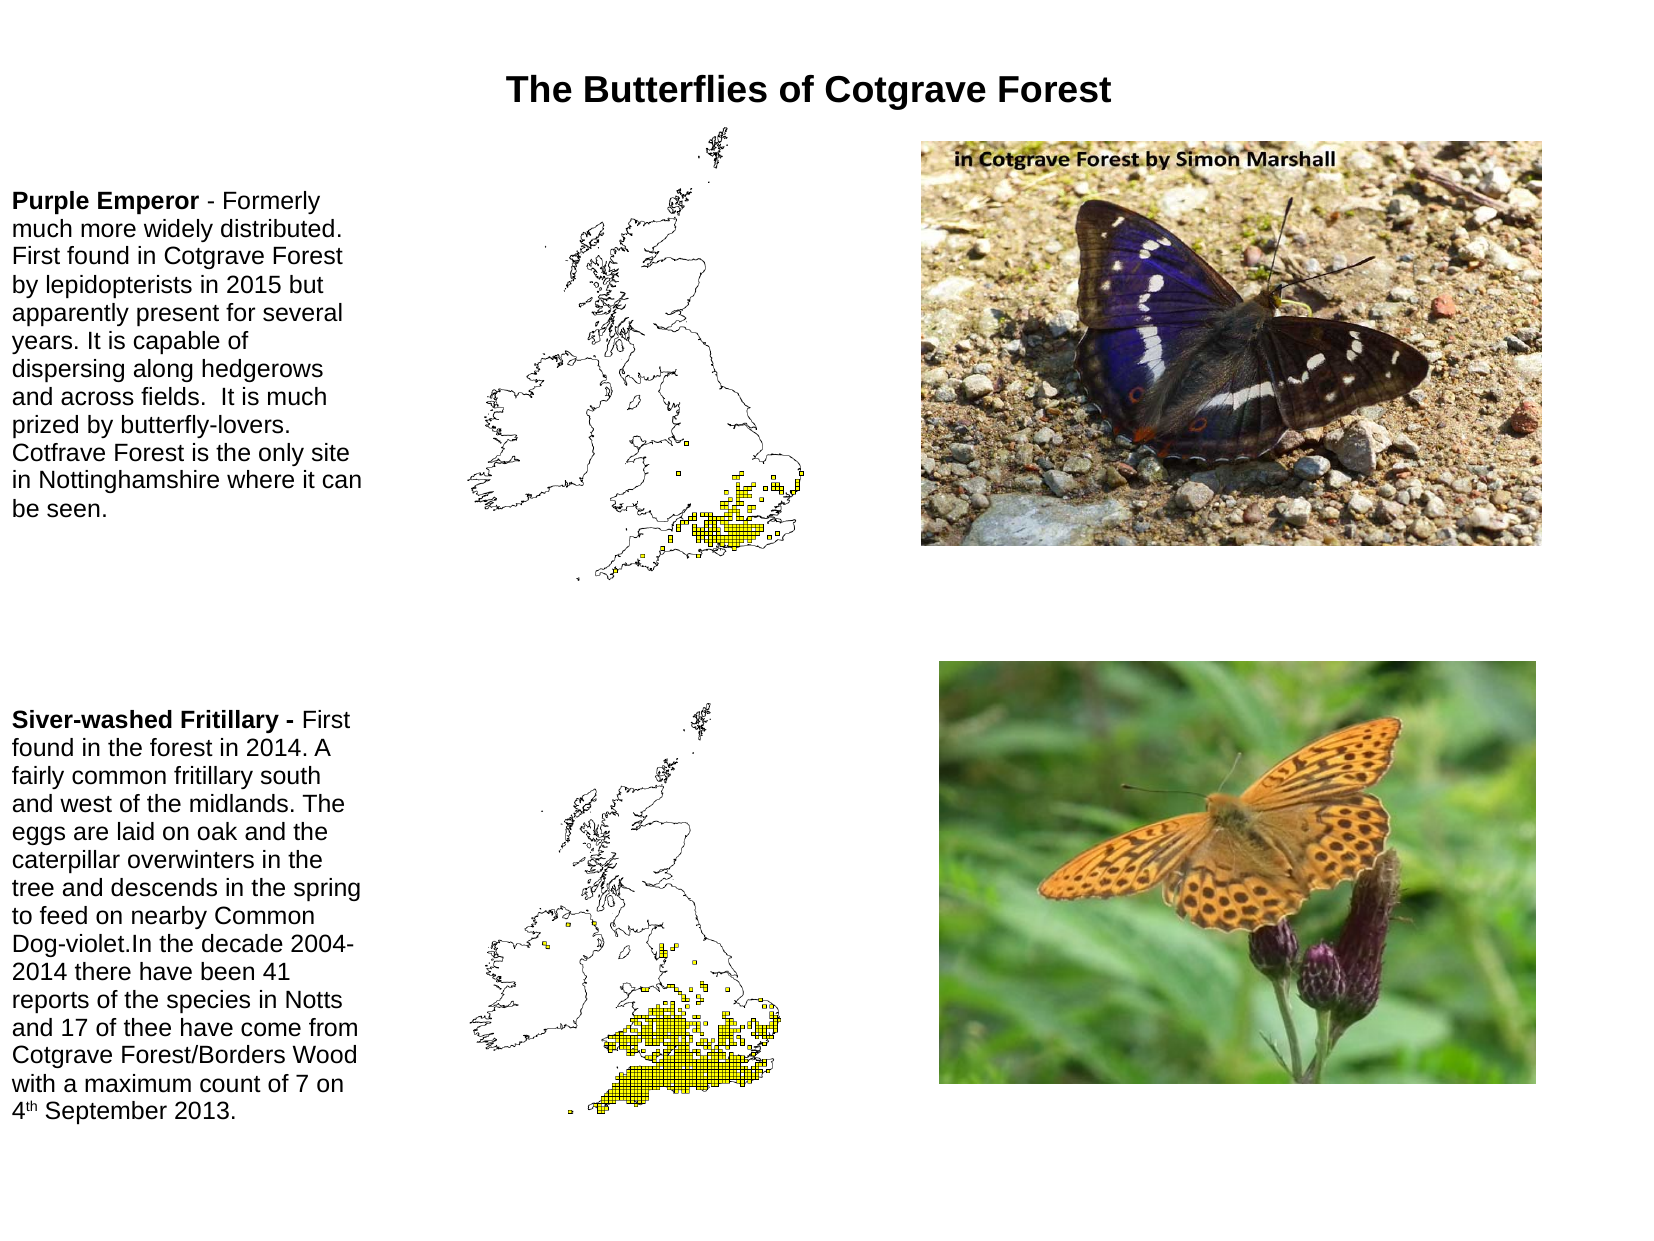

# The Butterflies of Cotgrave Forest
Purple Emperor - Formerly much more widely distributed. First found in Cotgrave Forest by lepidopterists in 2015 but apparently present for several years. It is capable of dispersing along hedgerows and across fields. It is much prized by butterfly-lovers. Cotfrave Forest is the only site in Nottinghamshire where it can be seen.
Siver-washed Fritillary - First found in the forest in 2014. A fairly common fritillary south and west of the midlands. The eggs are laid on oak and the caterpillar overwinters in the tree and descends in the spring to feed on nearby Common Dog-violet.In the decade 2004-2014 there have been 41 reports of the species in Notts and 17 of thee have come from Cotgrave Forest/Borders Wood with a maximum count of 7 on 4th September 2013.